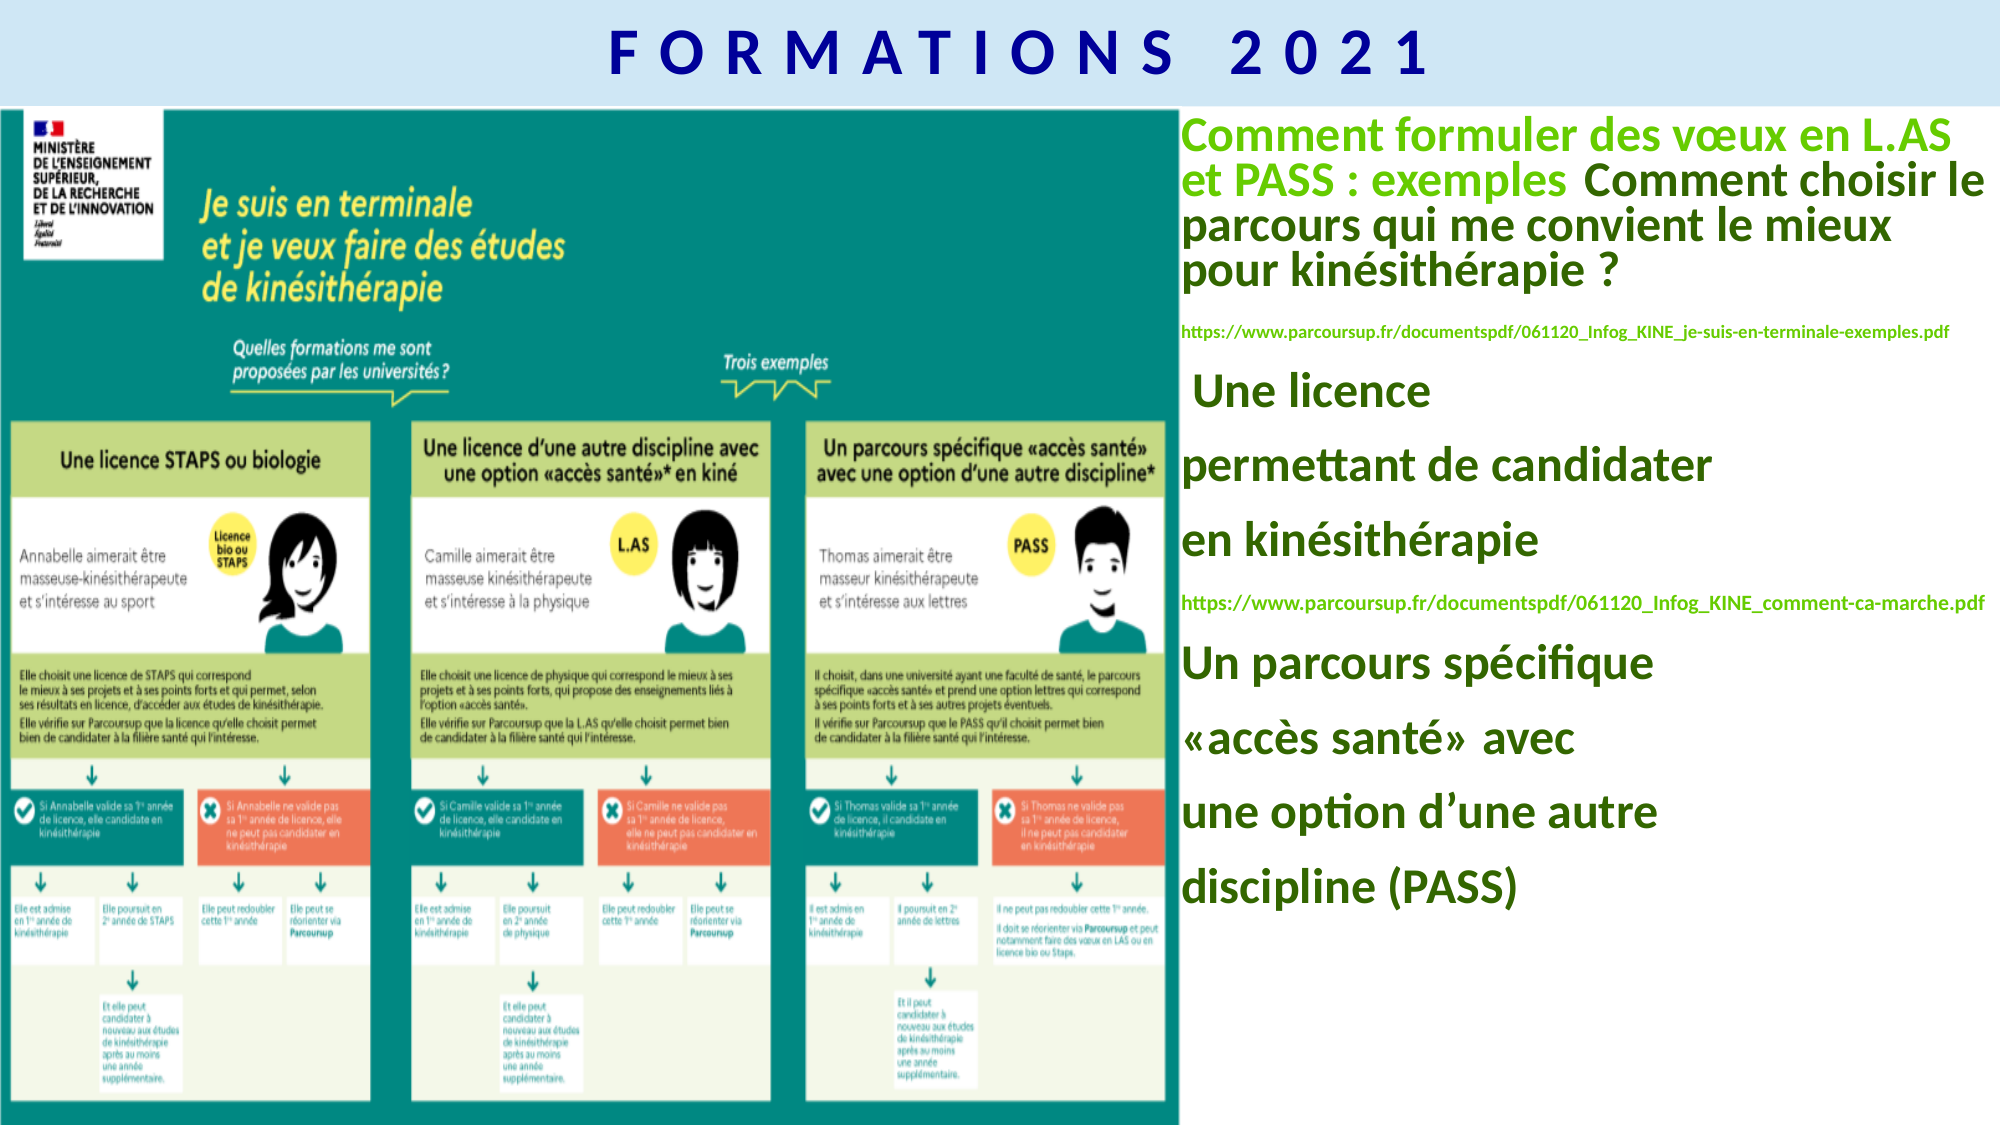

# FORMATIONS 2021
Comment formuler des vœux en L.AS et PASS : exemples Comment choisir le parcours qui me convient le mieux pour kinésithérapie ?
https://www.parcoursup.fr/documentspdf/061120_Infog_KINE_je-suis-en-terminale-exemples.pdf
 Une licence
permettant de candidater
en kinésithérapie
https://www.parcoursup.fr/documentspdf/061120_Infog_KINE_comment-ca-marche.pdf
Un parcours spécifique
«accès santé» avec
une option d’une autre
discipline (PASS)